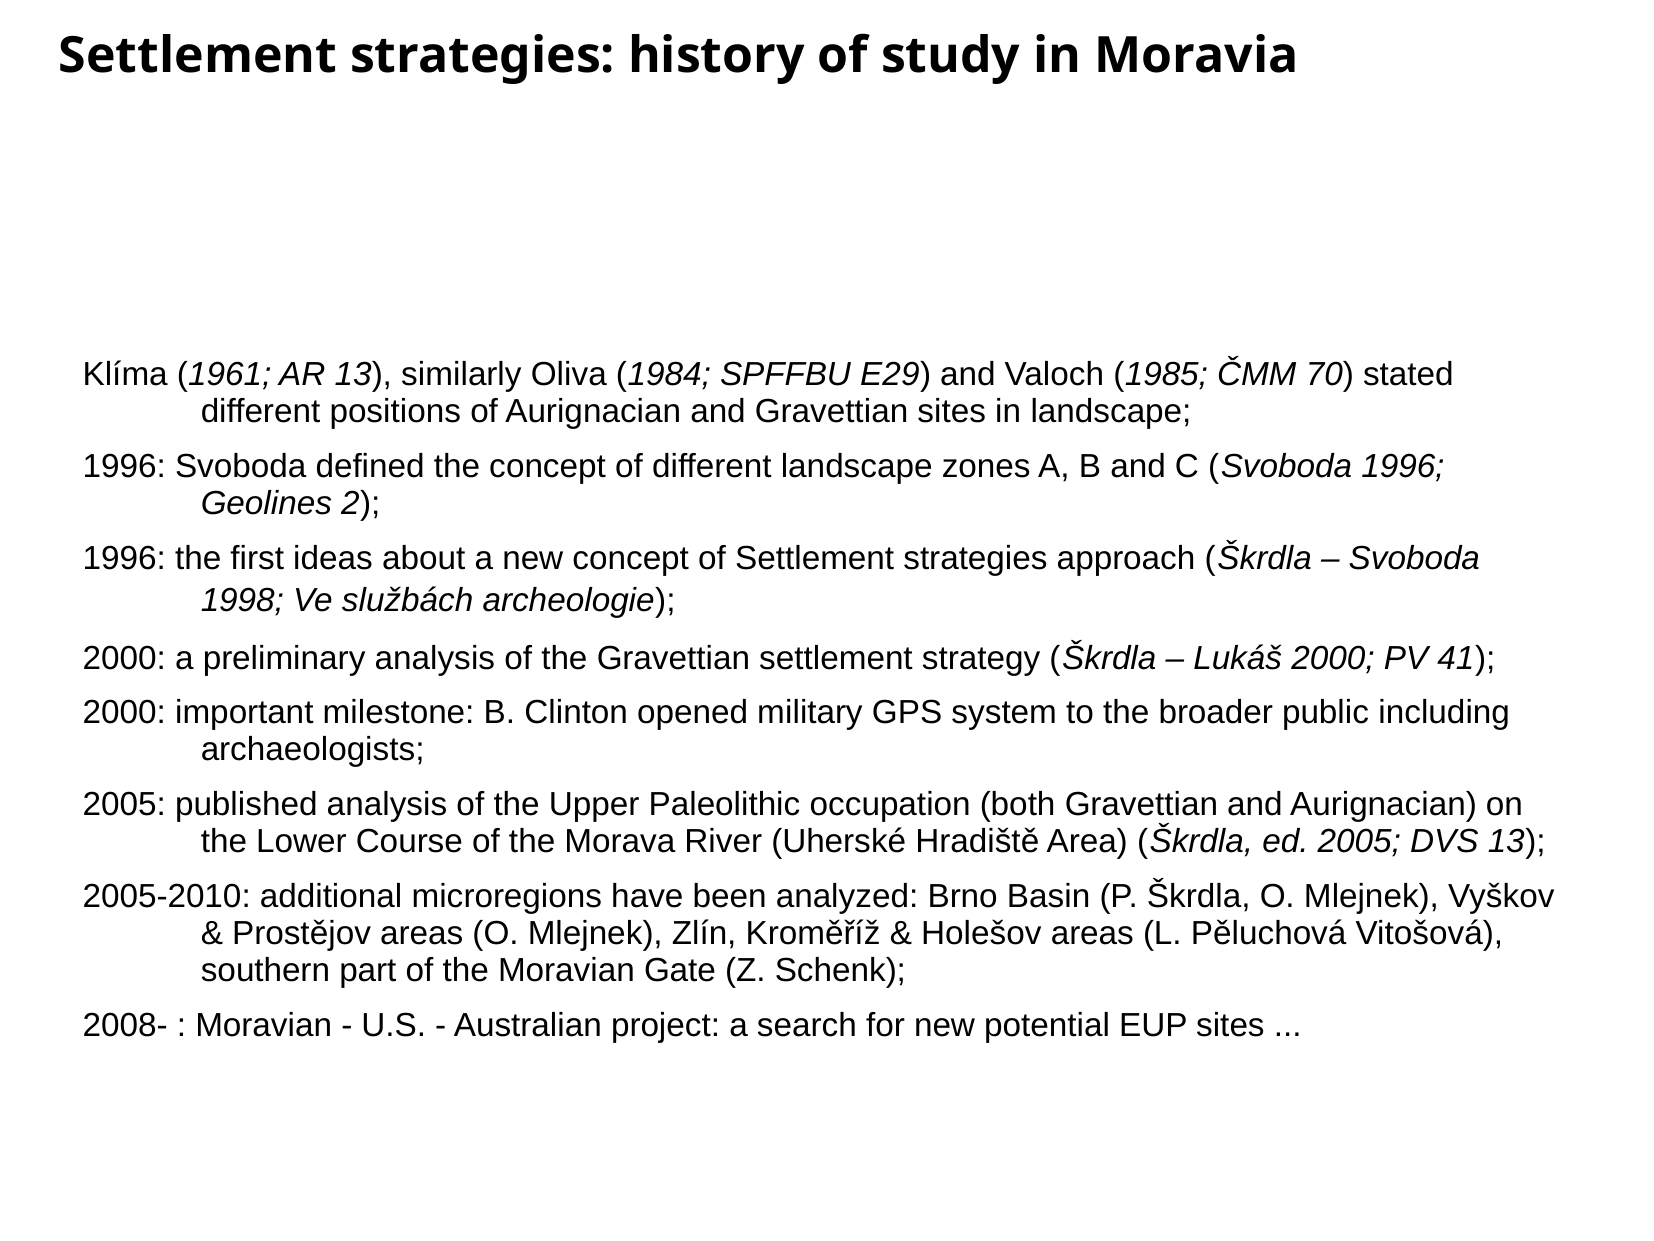

# Settlement strategies: history of study in Moravia
Klíma (1961; AR 13), similarly Oliva (1984; SPFFBU E29) and Valoch (1985; ČMM 70) stated different positions of Aurignacian and Gravettian sites in landscape;
1996: Svoboda defined the concept of different landscape zones A, B and C (Svoboda 1996; Geolines 2)‏;
1996: the first ideas about a new concept of Settlement strategies approach (Škrdla – Svoboda 1998; Ve službách archeologie)‏;
2000: a preliminary analysis of the Gravettian settlement strategy (Škrdla – Lukáš 2000; PV 41)‏;
2000: important milestone: B. Clinton opened military GPS system to the broader public including archaeologists;
2005: published analysis of the Upper Paleolithic occupation (both Gravettian and Aurignacian) on the Lower Course of the Morava River (Uherské Hradiště Area) (Škrdla, ed. 2005; DVS 13)‏;
2005-2010: additional microregions have been analyzed: Brno Basin (P. Škrdla, O. Mlejnek), Vyškov & Prostějov areas (O. Mlejnek), Zlín, Kroměříž & Holešov areas (L. Pěluchová Vitošová), southern part of the Moravian Gate (Z. Schenk);
2008- : Moravian - U.S. - Australian project: a search for new potential EUP sites ...